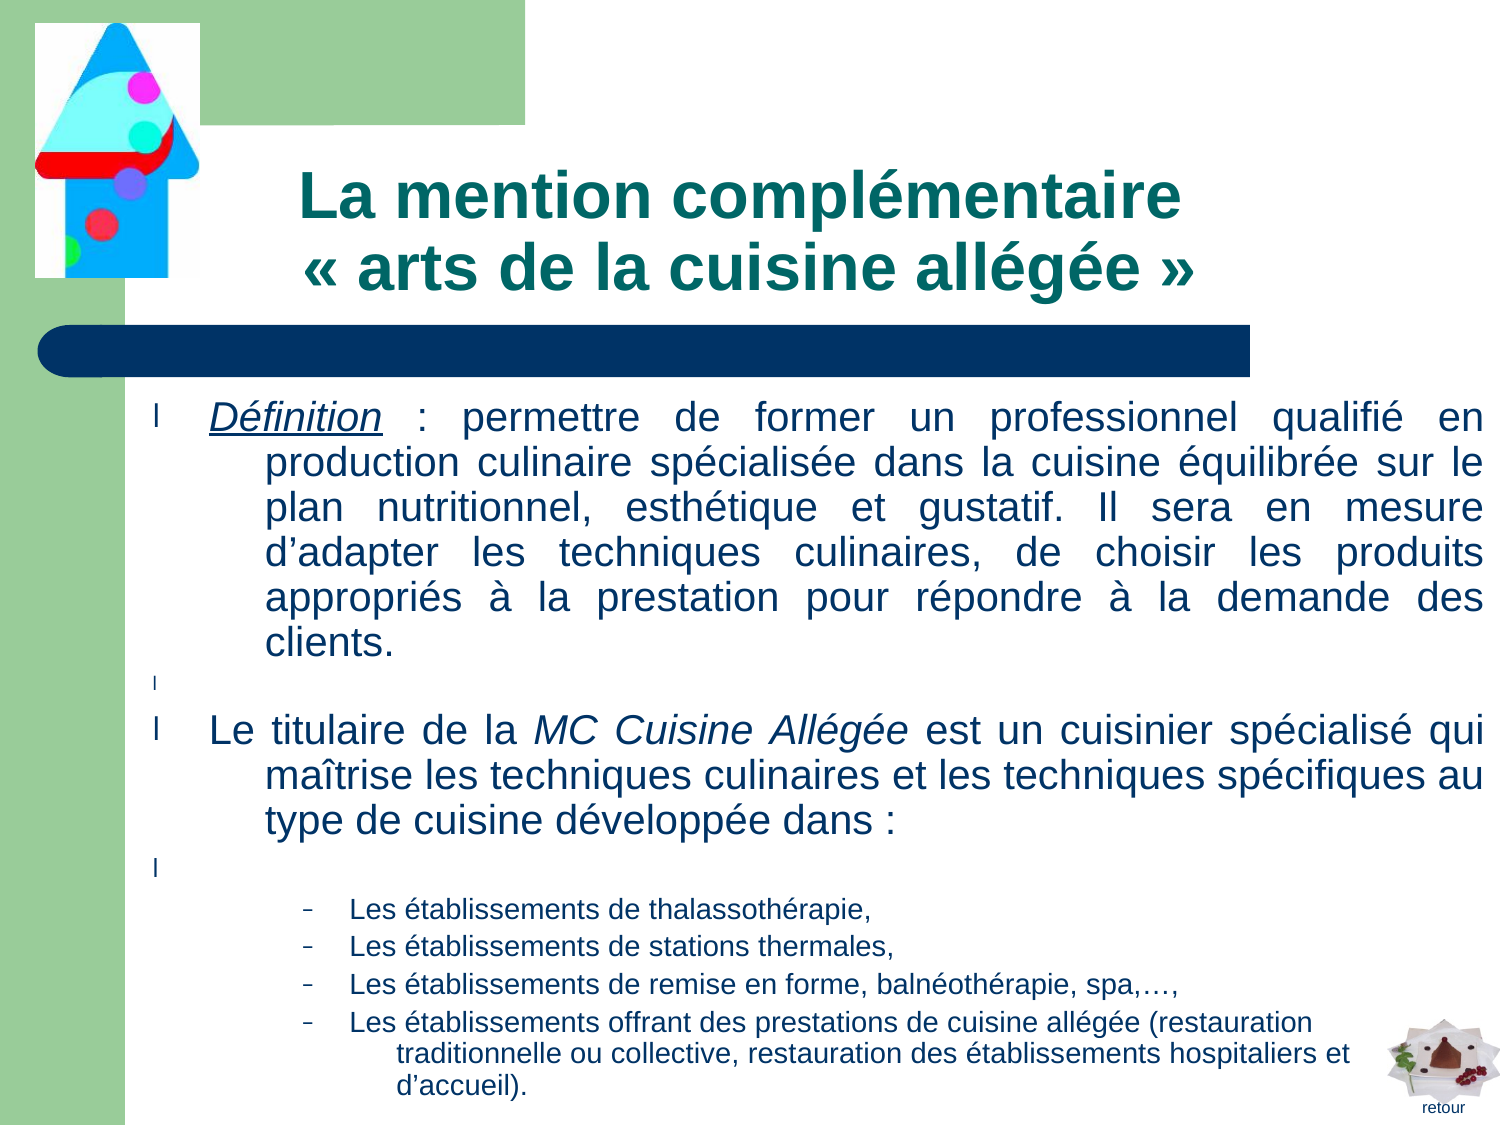

# La mention complémentaire « arts de la cuisine allégée »
Définition : permettre de former un professionnel qualifié en production culinaire spécialisée dans la cuisine équilibrée sur le plan nutritionnel, esthétique et gustatif. Il sera en mesure d’adapter les techniques culinaires, de choisir les produits appropriés à la prestation pour répondre à la demande des clients.
Le titulaire de la MC Cuisine Allégée est un cuisinier spécialisé qui maîtrise les techniques culinaires et les techniques spécifiques au type de cuisine développée dans :
Les établissements de thalassothérapie,
Les établissements de stations thermales,
Les établissements de remise en forme, balnéothérapie, spa,…,
Les établissements offrant des prestations de cuisine allégée (restauration traditionnelle ou collective, restauration des établissements hospitaliers et d’accueil).
retour